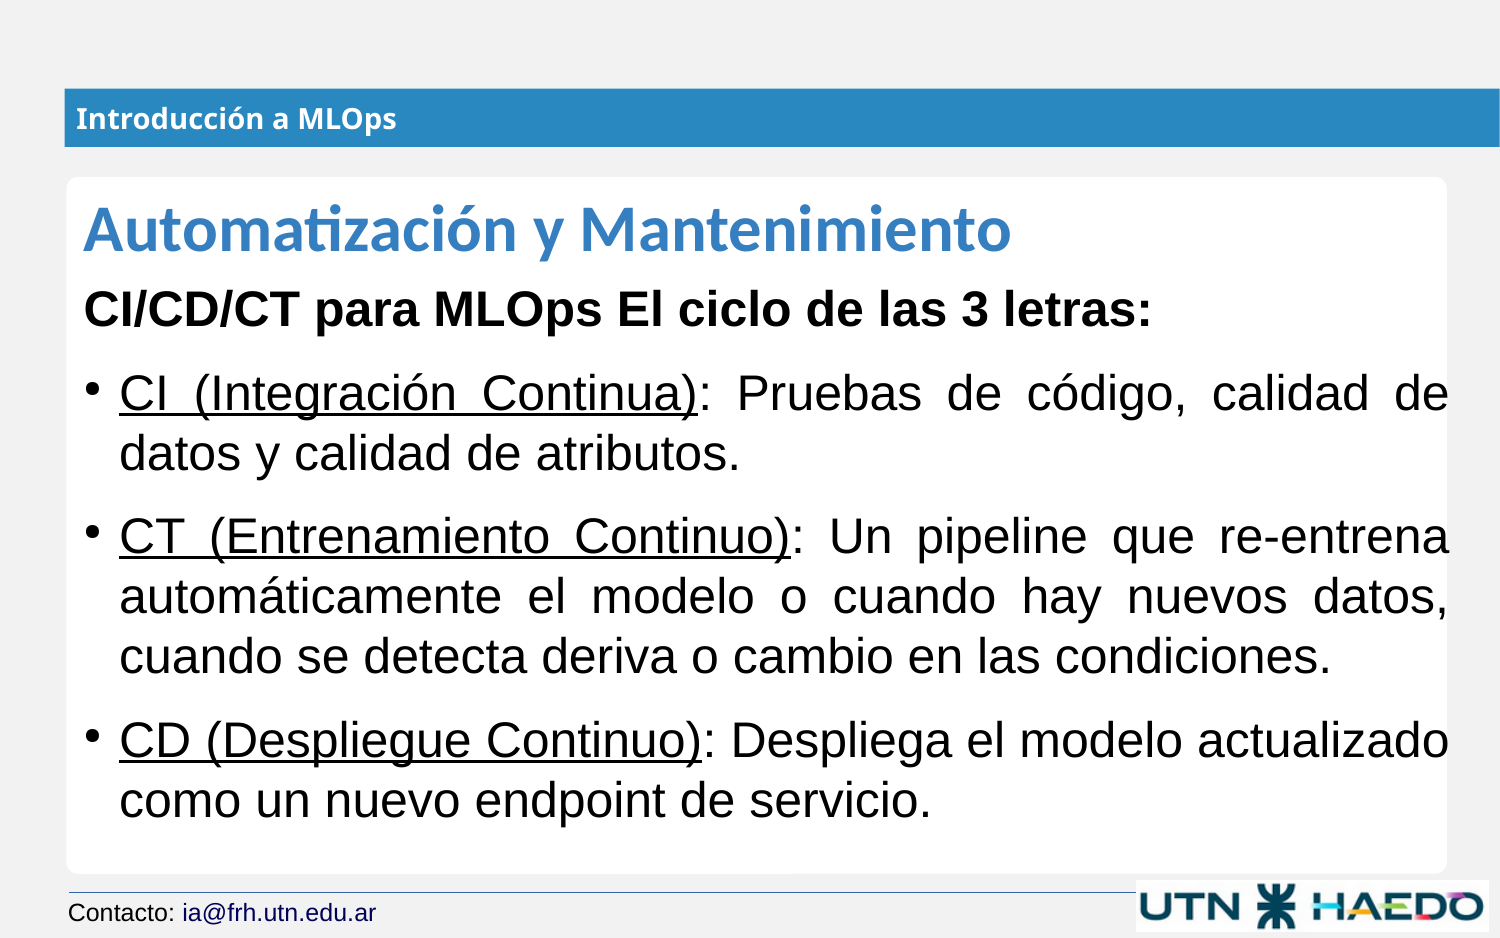

Introducción a MLOps
Automatización y Mantenimiento
CI/CD/CT para MLOps El ciclo de las 3 letras:
CI (Integración Continua): Pruebas de código, calidad de datos y calidad de atributos.
CT (Entrenamiento Continuo): Un pipeline que re-entrena automáticamente el modelo o cuando hay nuevos datos, cuando se detecta deriva o cambio en las condiciones.
CD (Despliegue Continuo): Despliega el modelo actualizado como un nuevo endpoint de servicio.